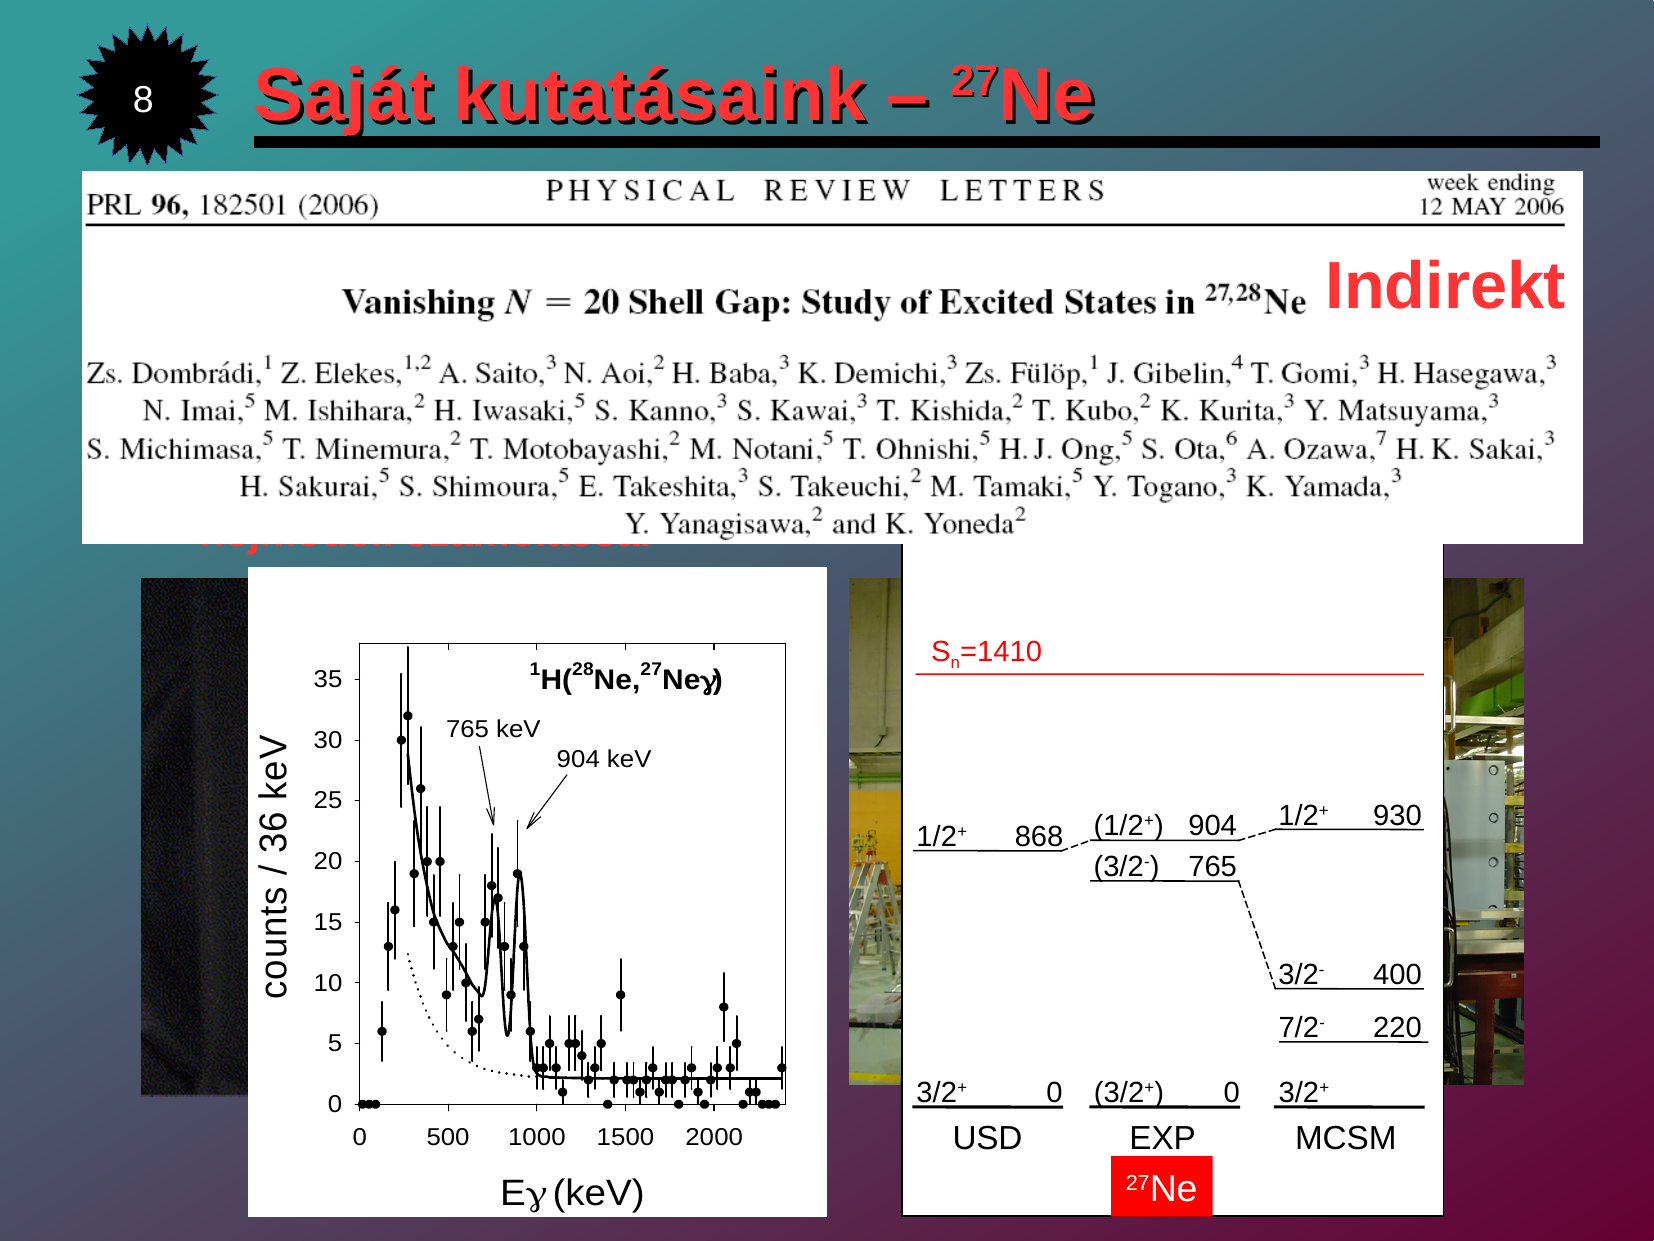

# Saját kutatásaink – 27Ne
8
Cél: a 20-as neutronszám mágikusságának tanulmányozása
Reakció: neutron kiütés folyékony H céltárgyon 28Ne-ból (~50 MeV/A)
Módszer: alacsony kötött állapotok vizsgálata γ-spektroszkópiával
 USD1 ↔ MCSM3 héjmodell számolások
Brown Otsuka
 N=20 N=20
N=20 eltűnik, konzisztens MCSM
héjmodell számolással
Indirekt
5/2+
2170
7/2+
2017
Sn=1410
1/2+
930
(1/2+)‏
904
1/2+
868
(3/2-)‏
765
3/2-
400
7/2-
220
3/2+
3/2+
0
(3/2+)‏
0
USD
EXP
MCSM
27Ne